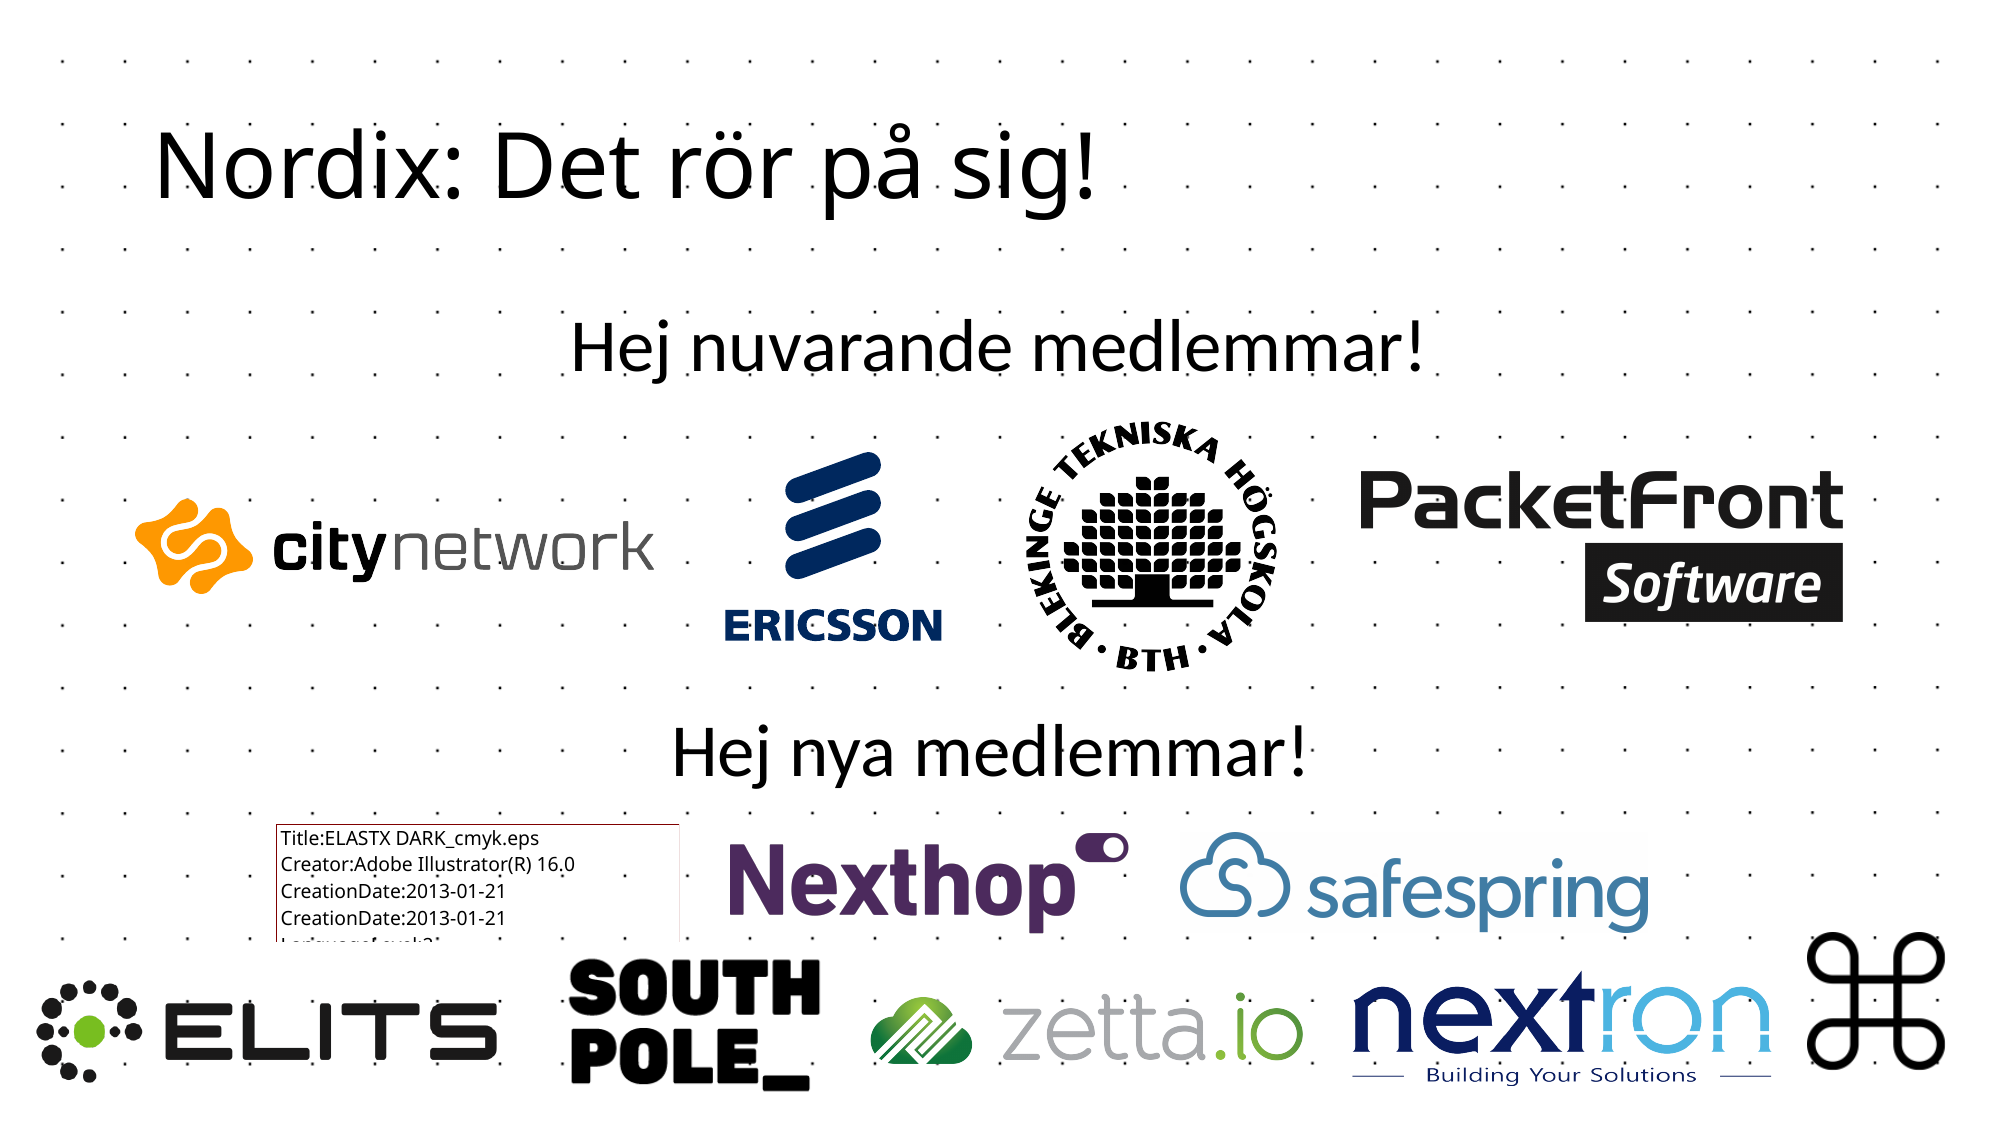

Nordix: Det rör på sig!
Hej nuvarande medlemmar!
Hej nya medlemmar!